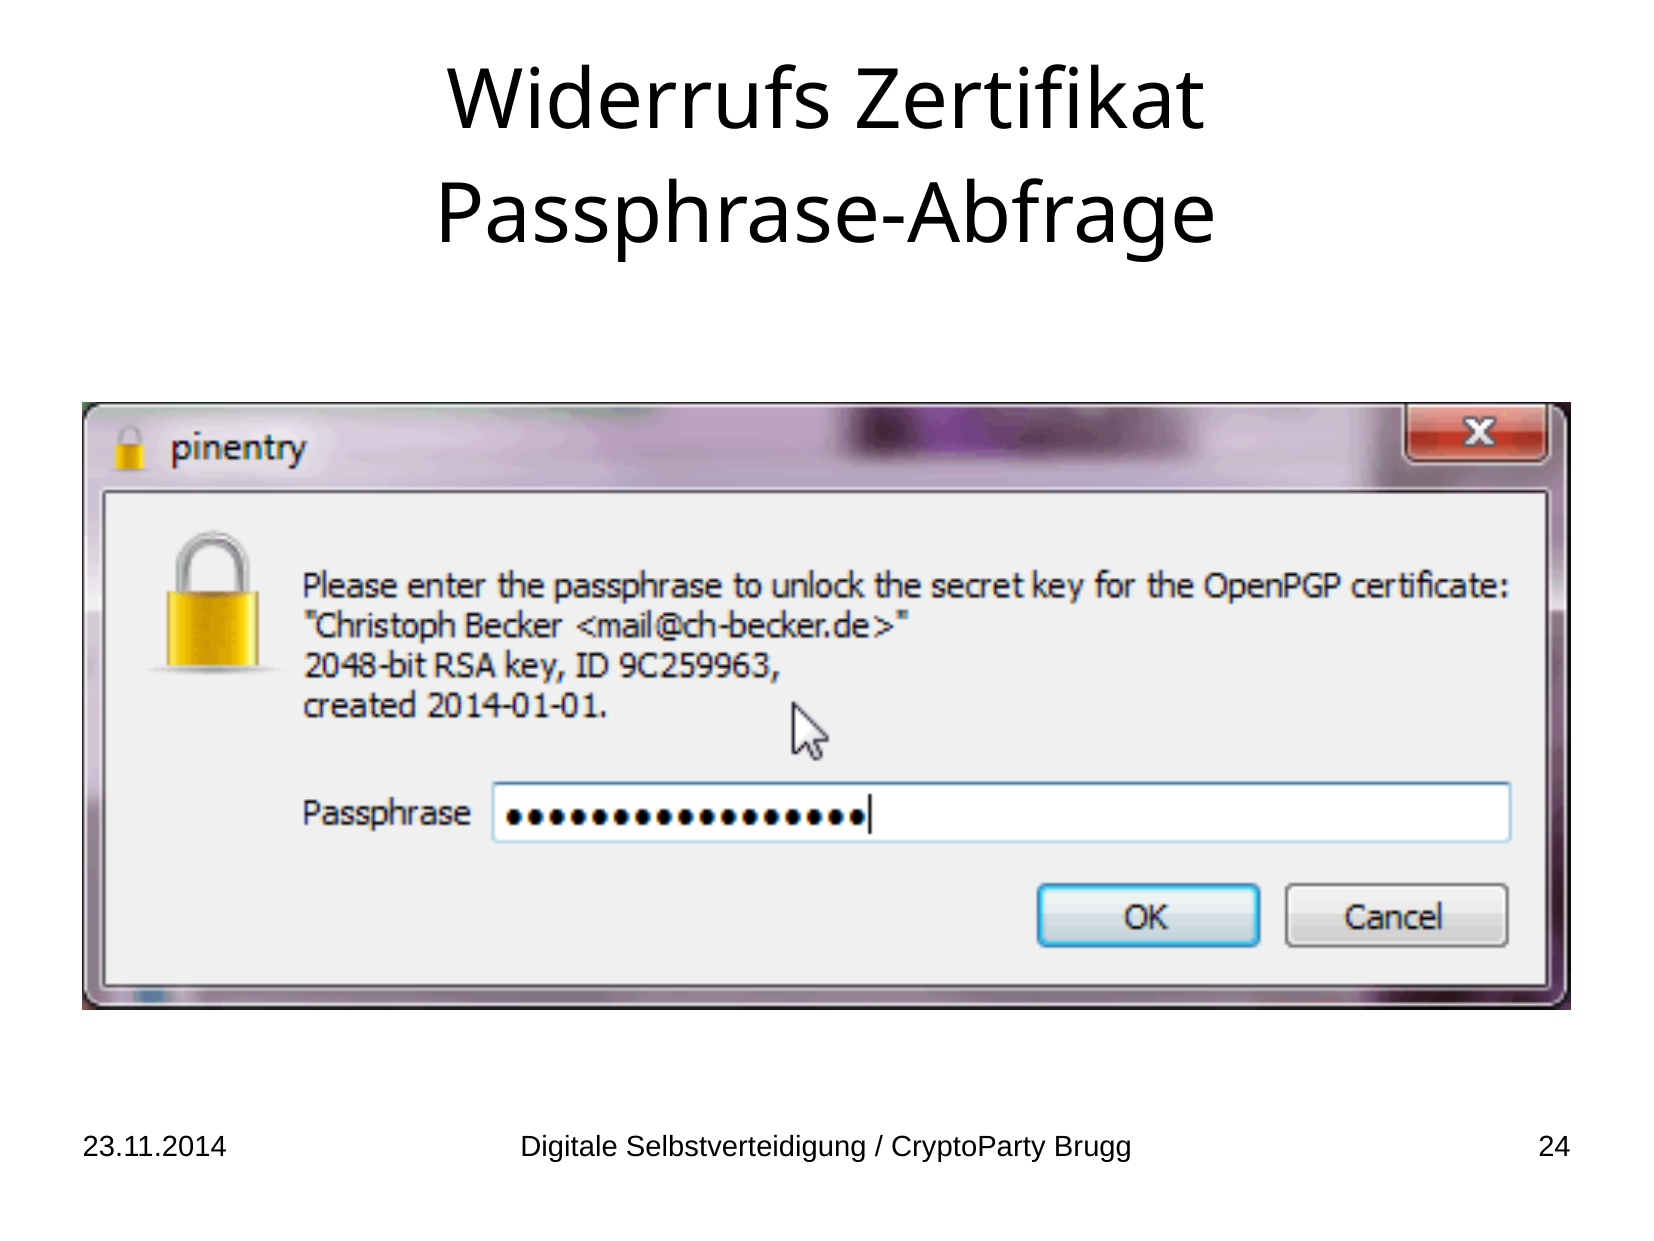

# Widerrufs Zertifikat Passphrase-Abfrage
23.11.2014
Digitale Selbstverteidigung / CryptoParty Brugg
24